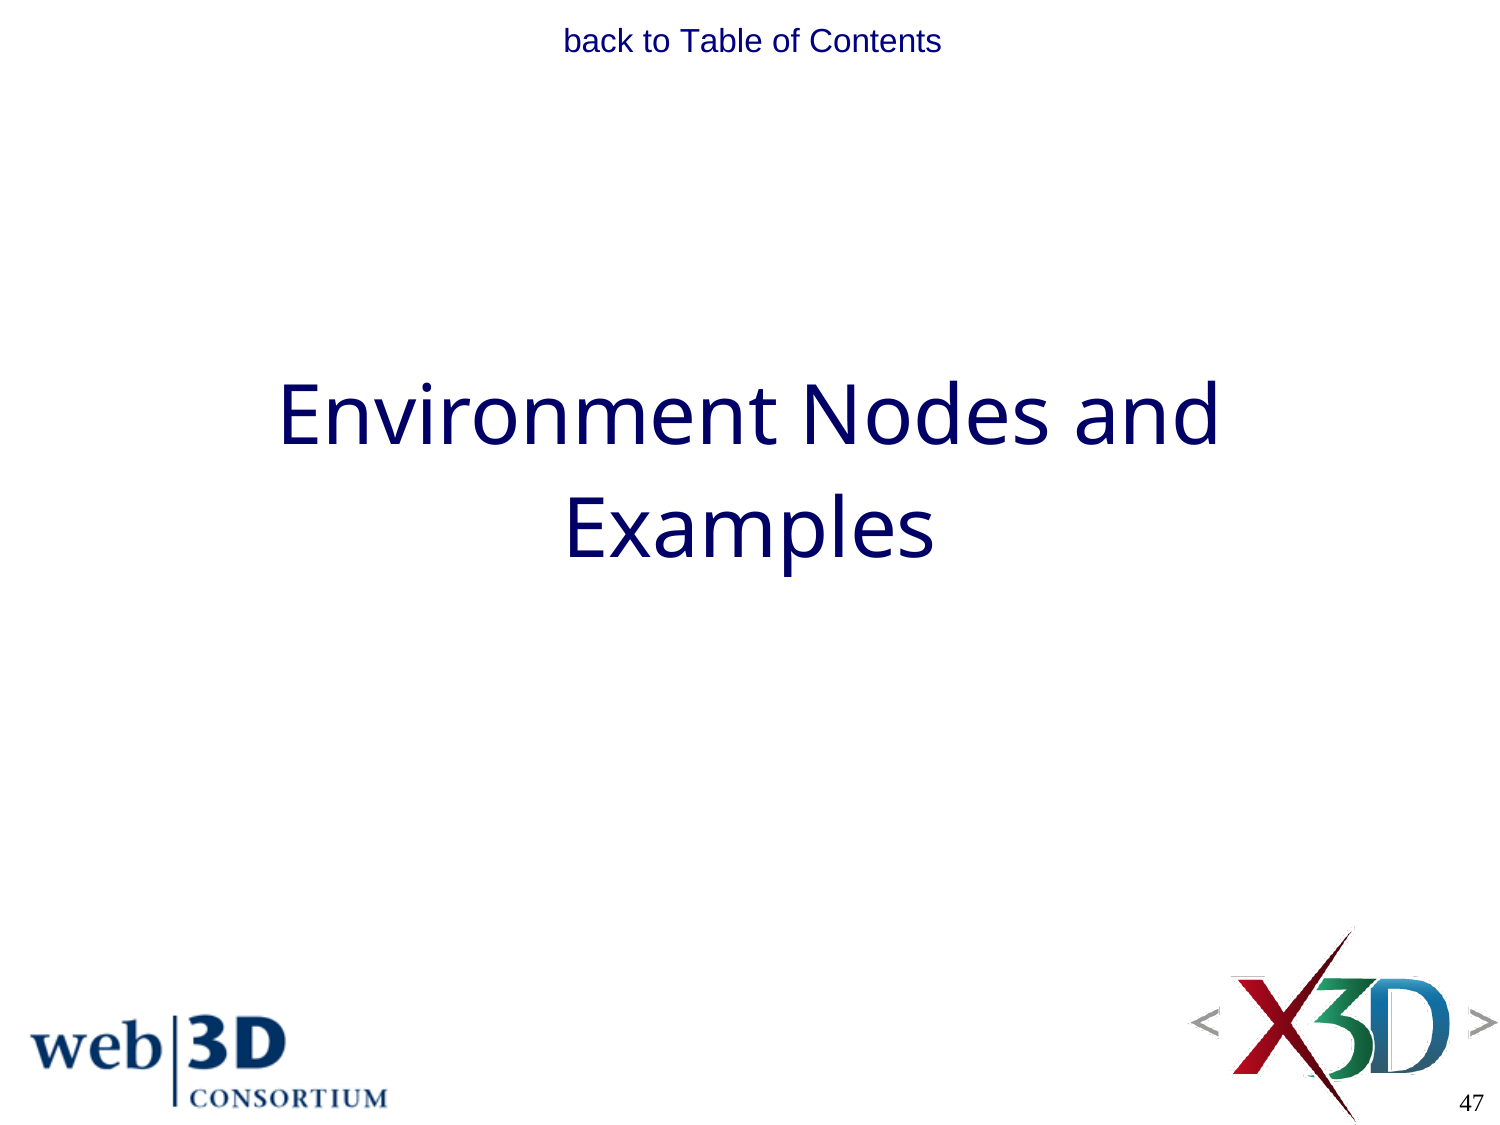

back to Table of Contents
# Environment Nodes and Examples